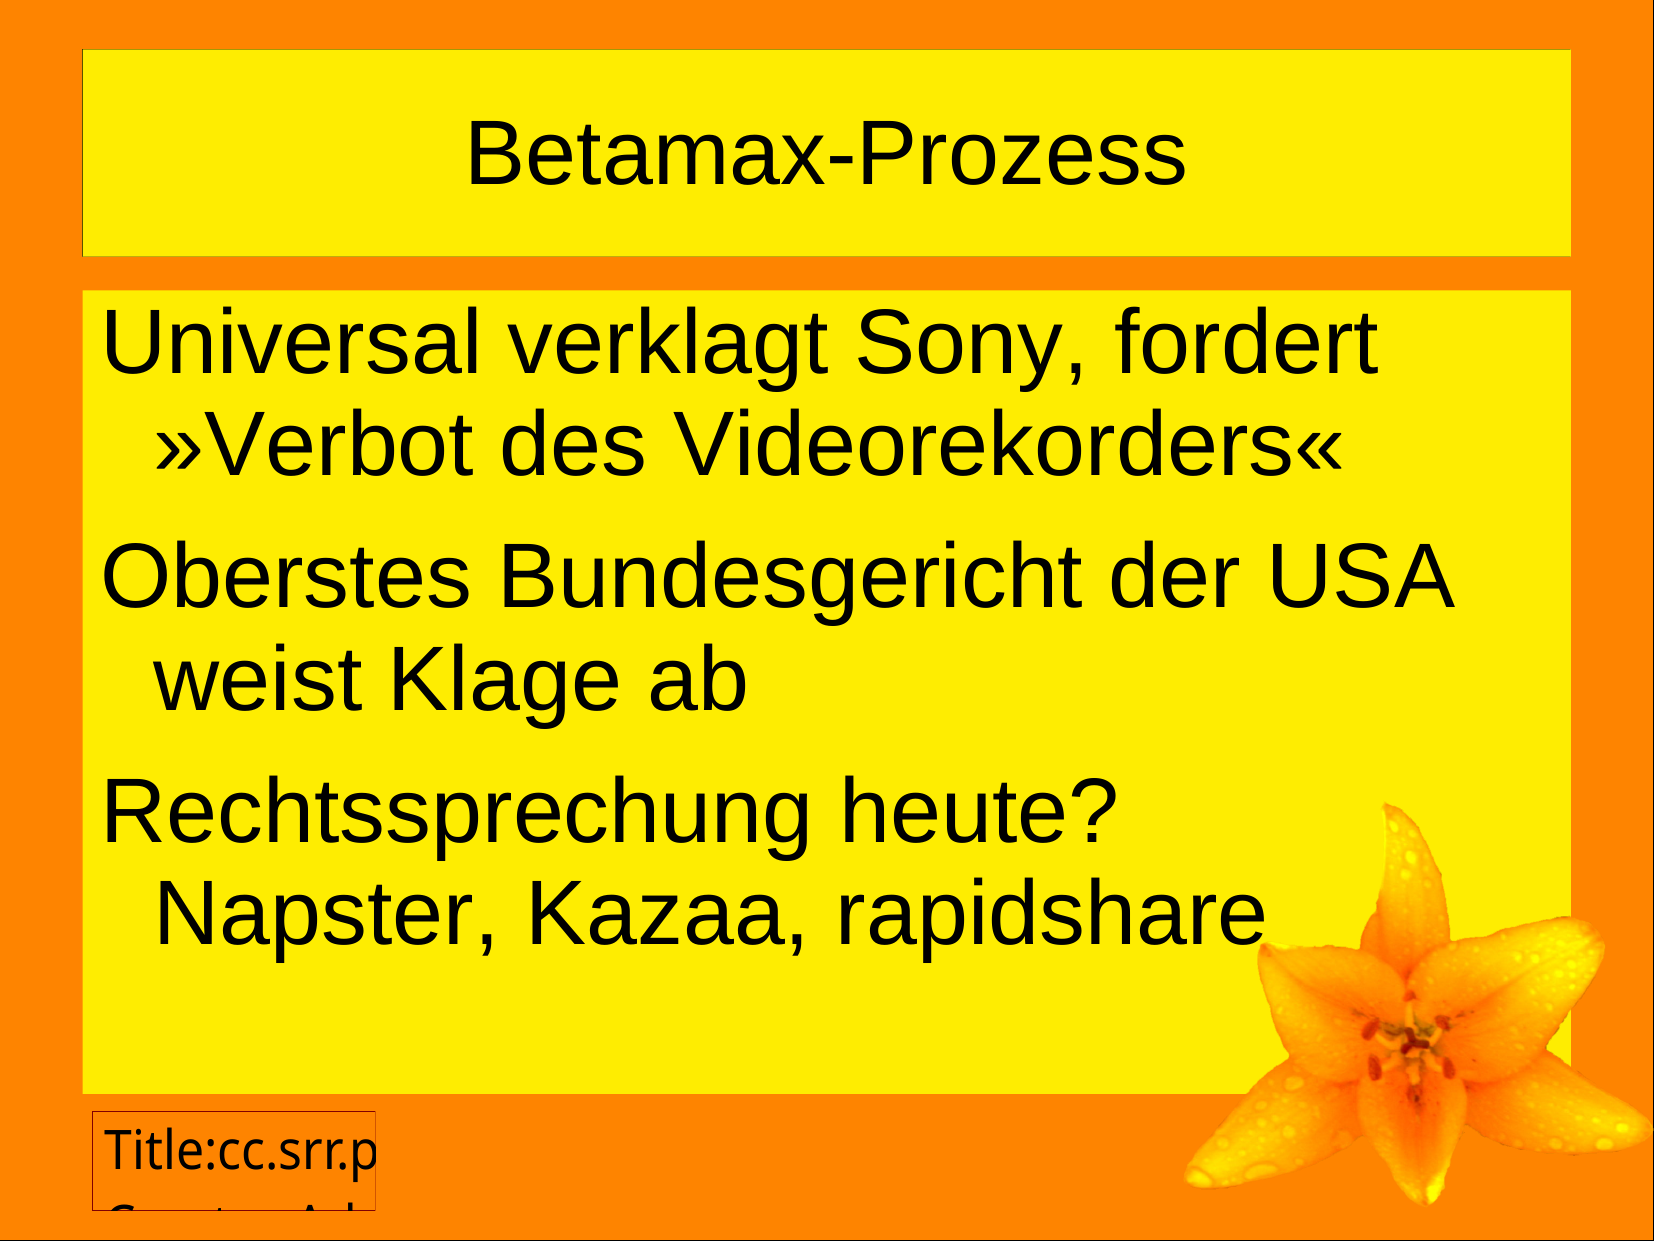

# Betamax-Prozess
Universal verklagt Sony, fordert »Verbot des Videorekorders«
Oberstes Bundesgericht der USA weist Klage ab
Rechtssprechung heute?
Napster, Kazaa, rapidshare